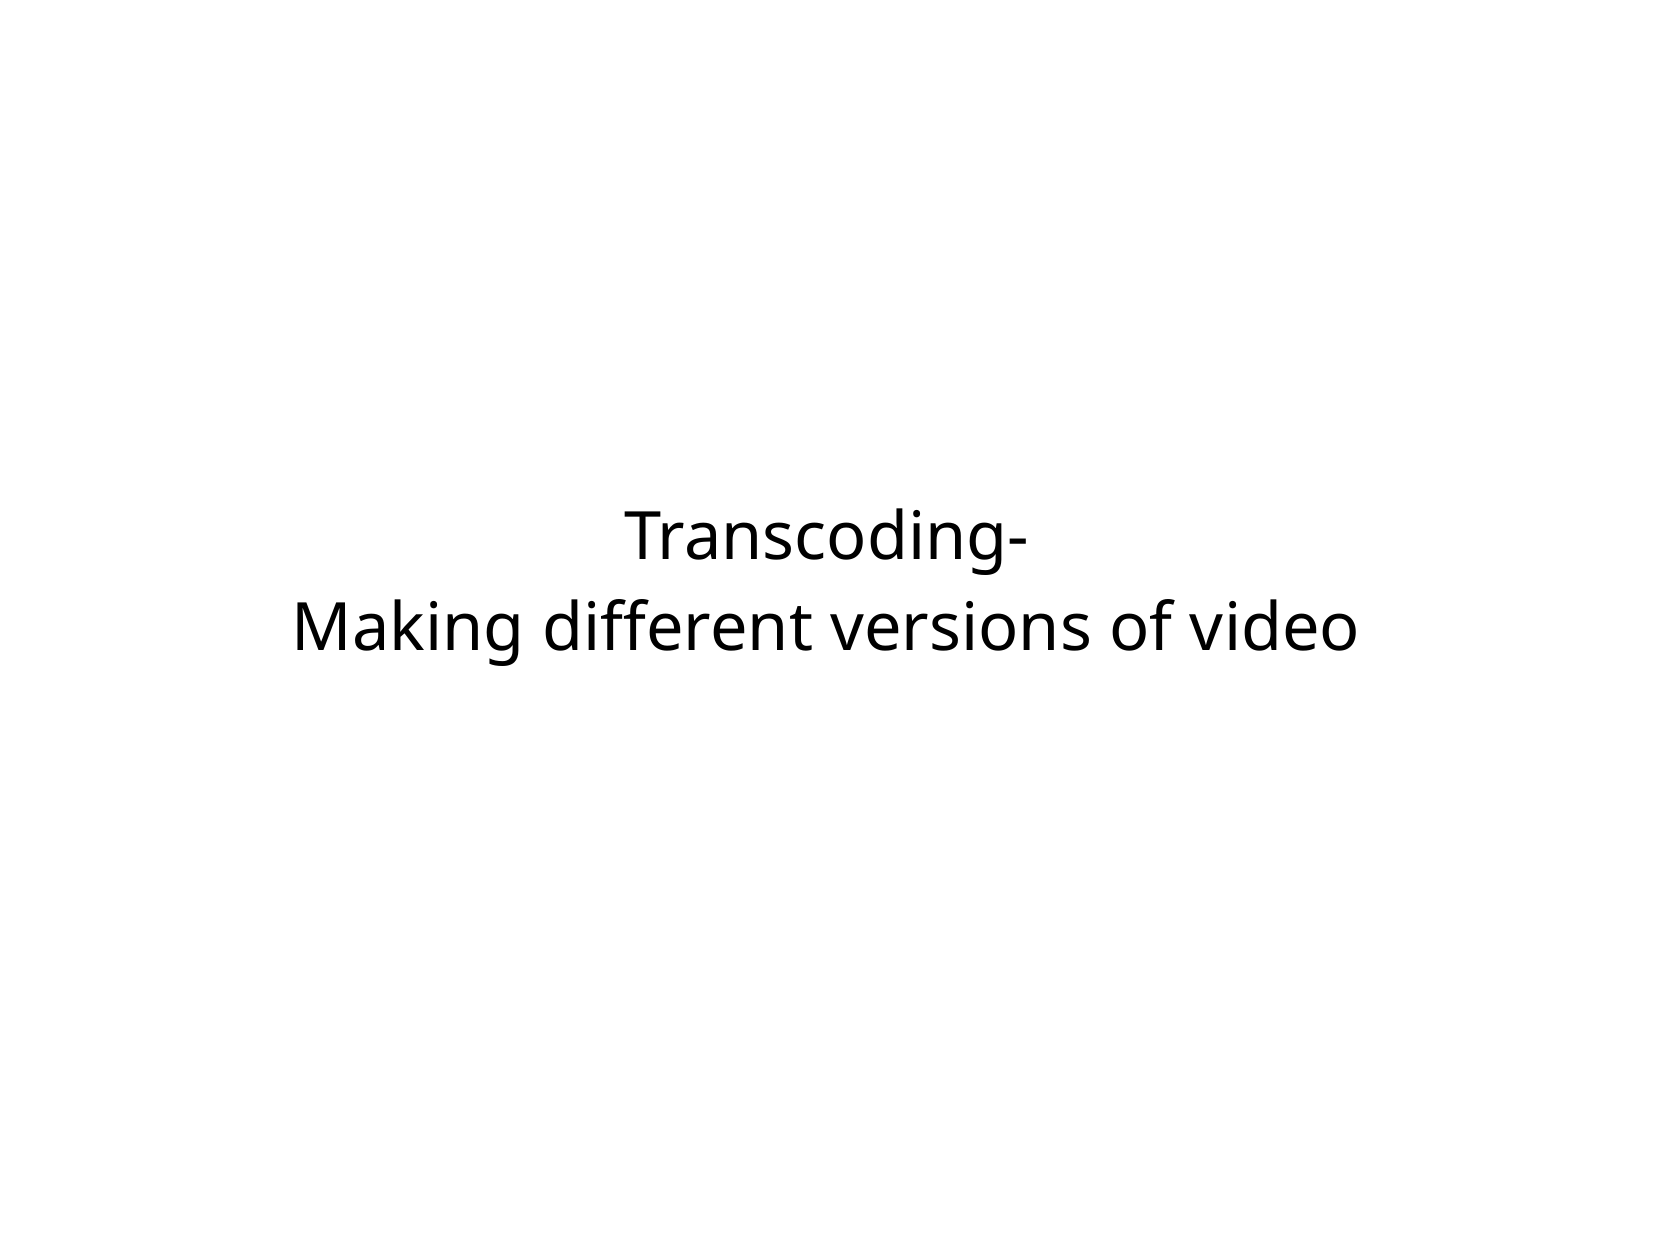

# Transcoding-
Making different versions of video